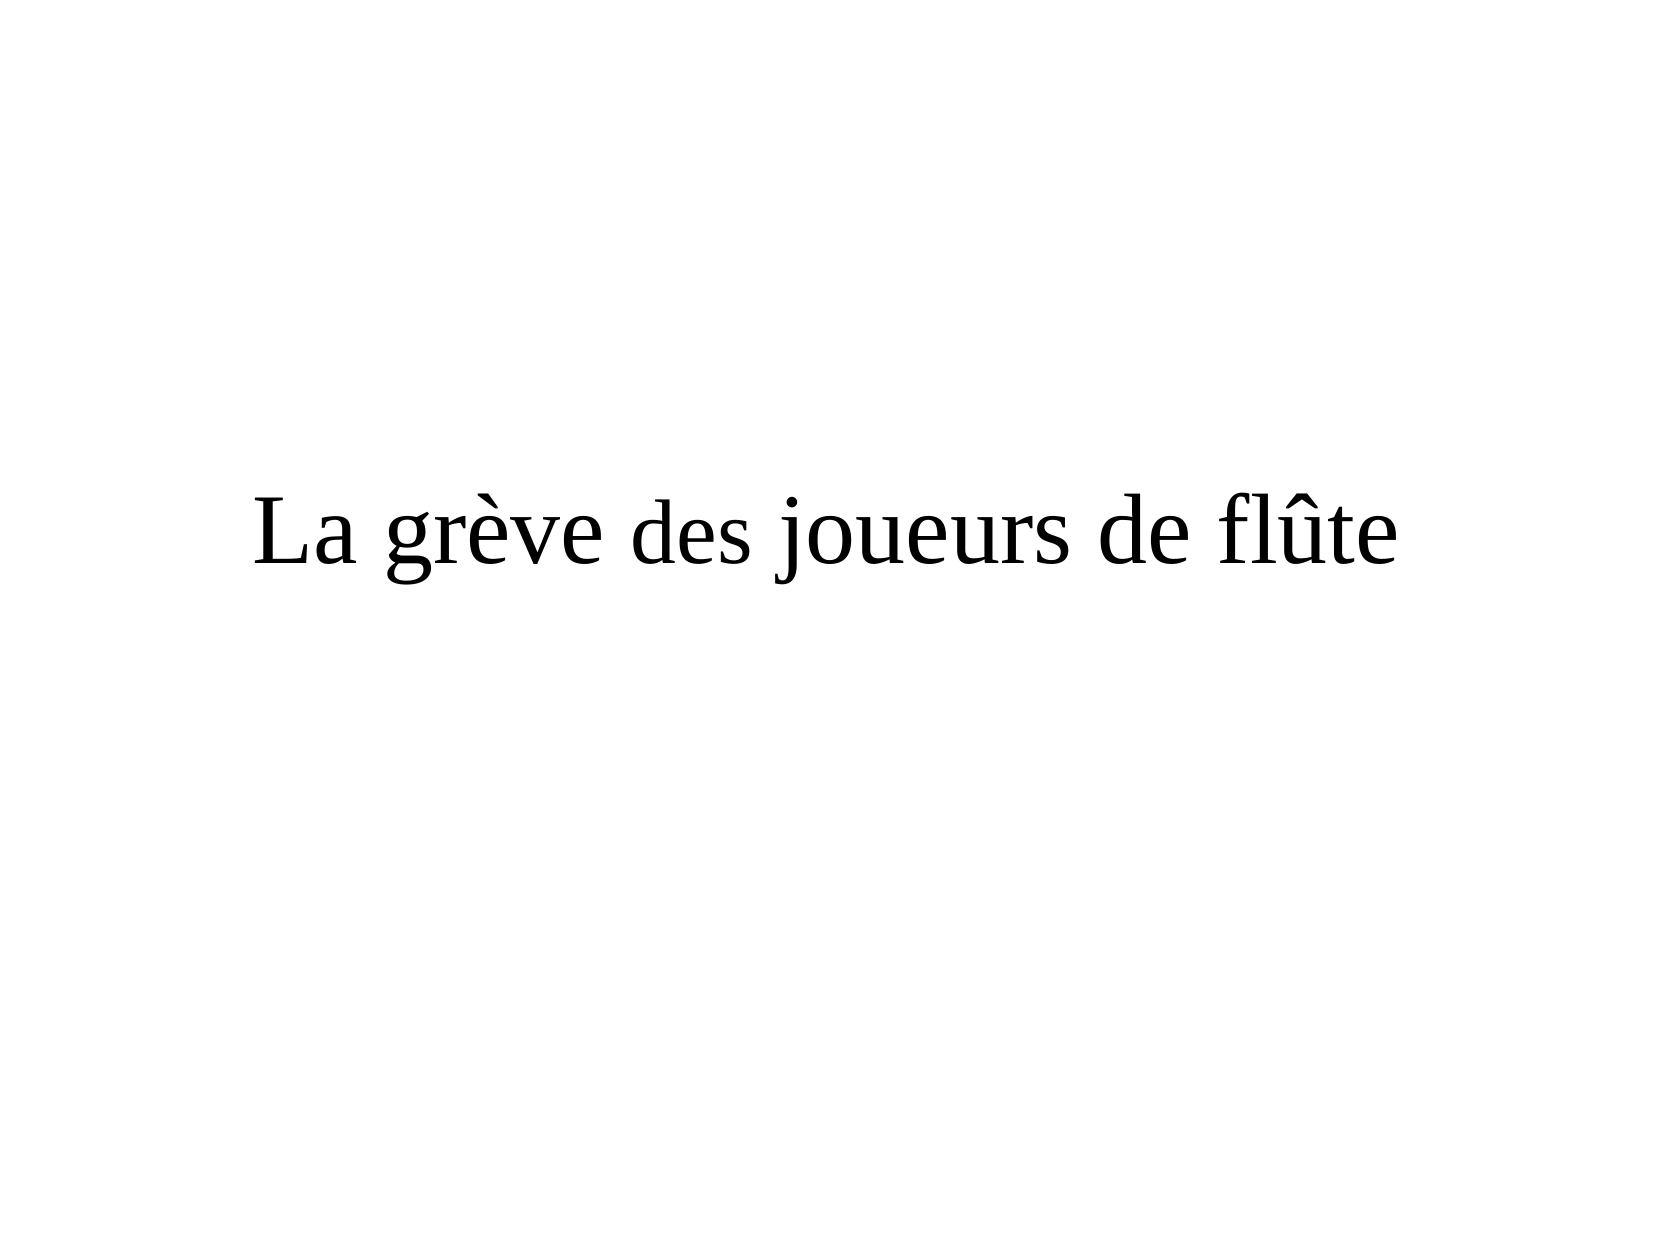

# La grève des joueurs de flûte